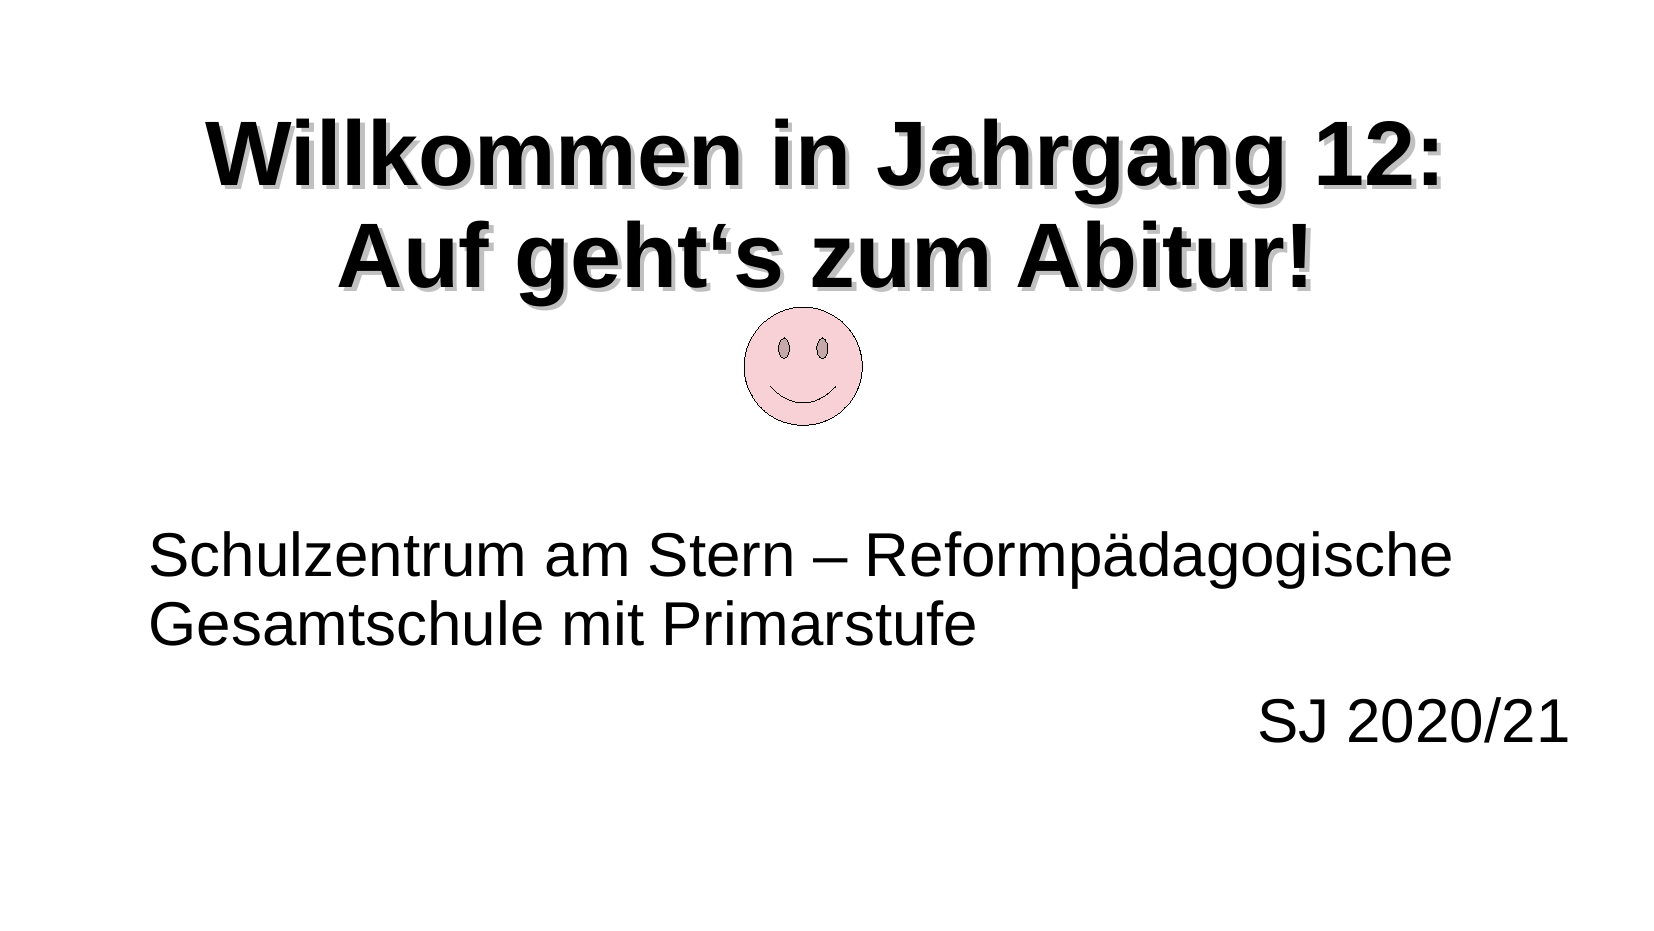

# Willkommen in Jahrgang 12: Auf geht‘s zum Abitur!
Schulzentrum am Stern – Reformpädagogische Gesamtschule mit Primarstufe
SJ 2020/21